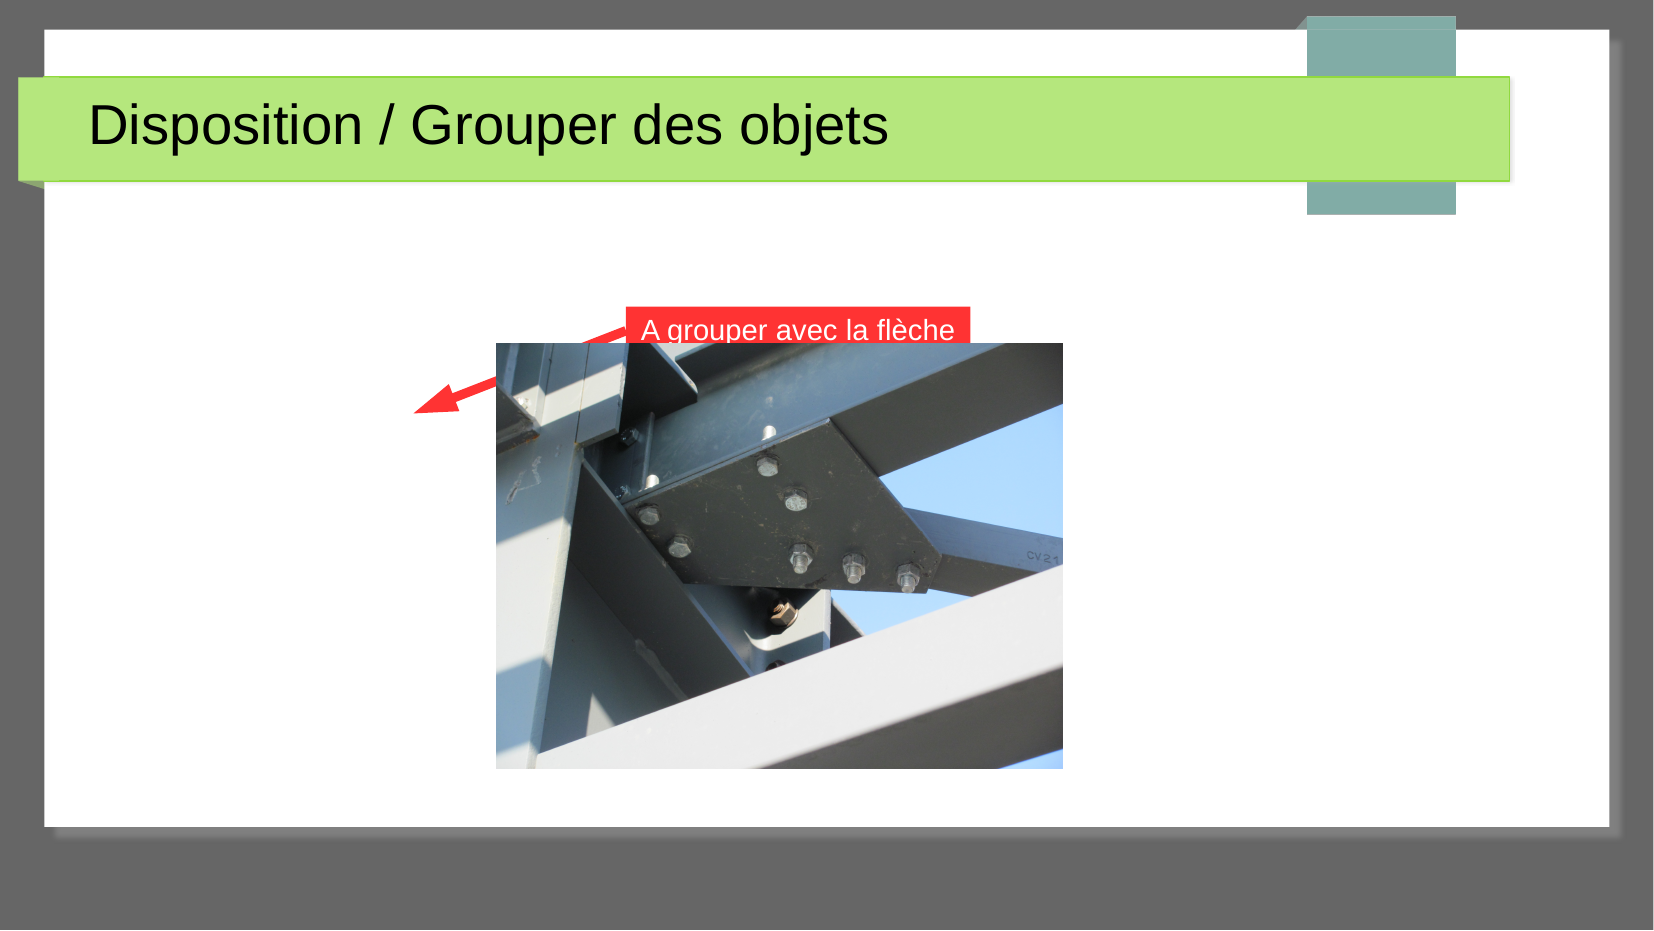

# Disposition / Grouper des objets
A grouper avec la flèche